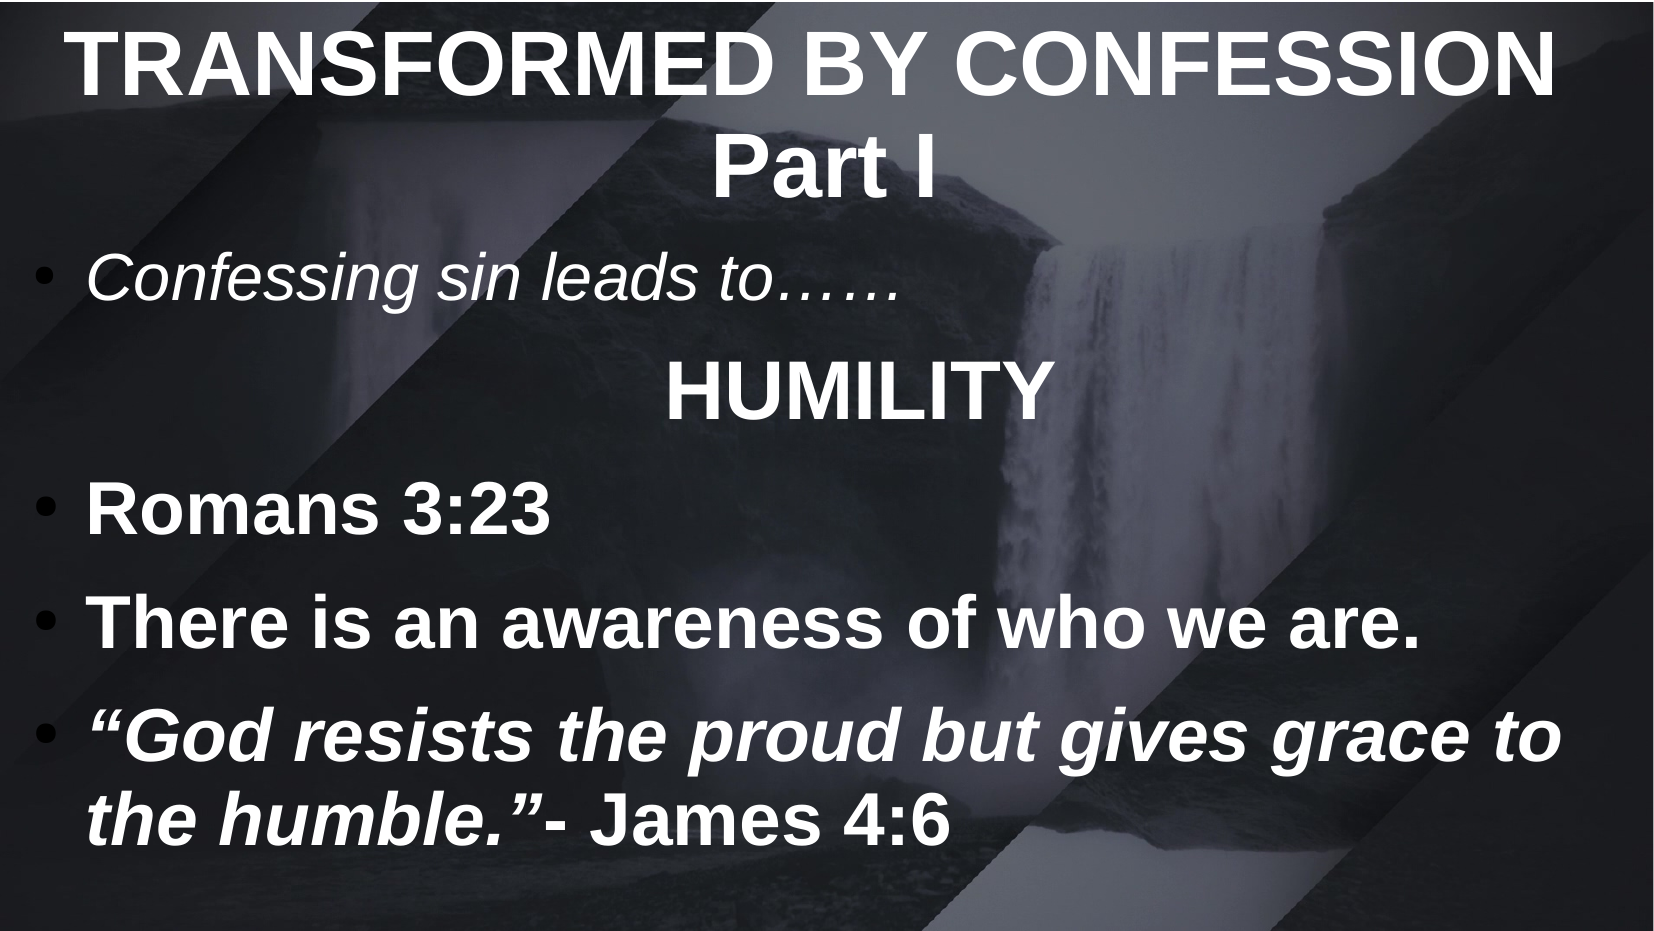

# TRANSFORMED BY CONFESSION Part I
Confessing sin leads to……
HUMILITY
Romans 3:23
There is an awareness of who we are.
“God resists the proud but gives grace to the humble.”- James 4:6